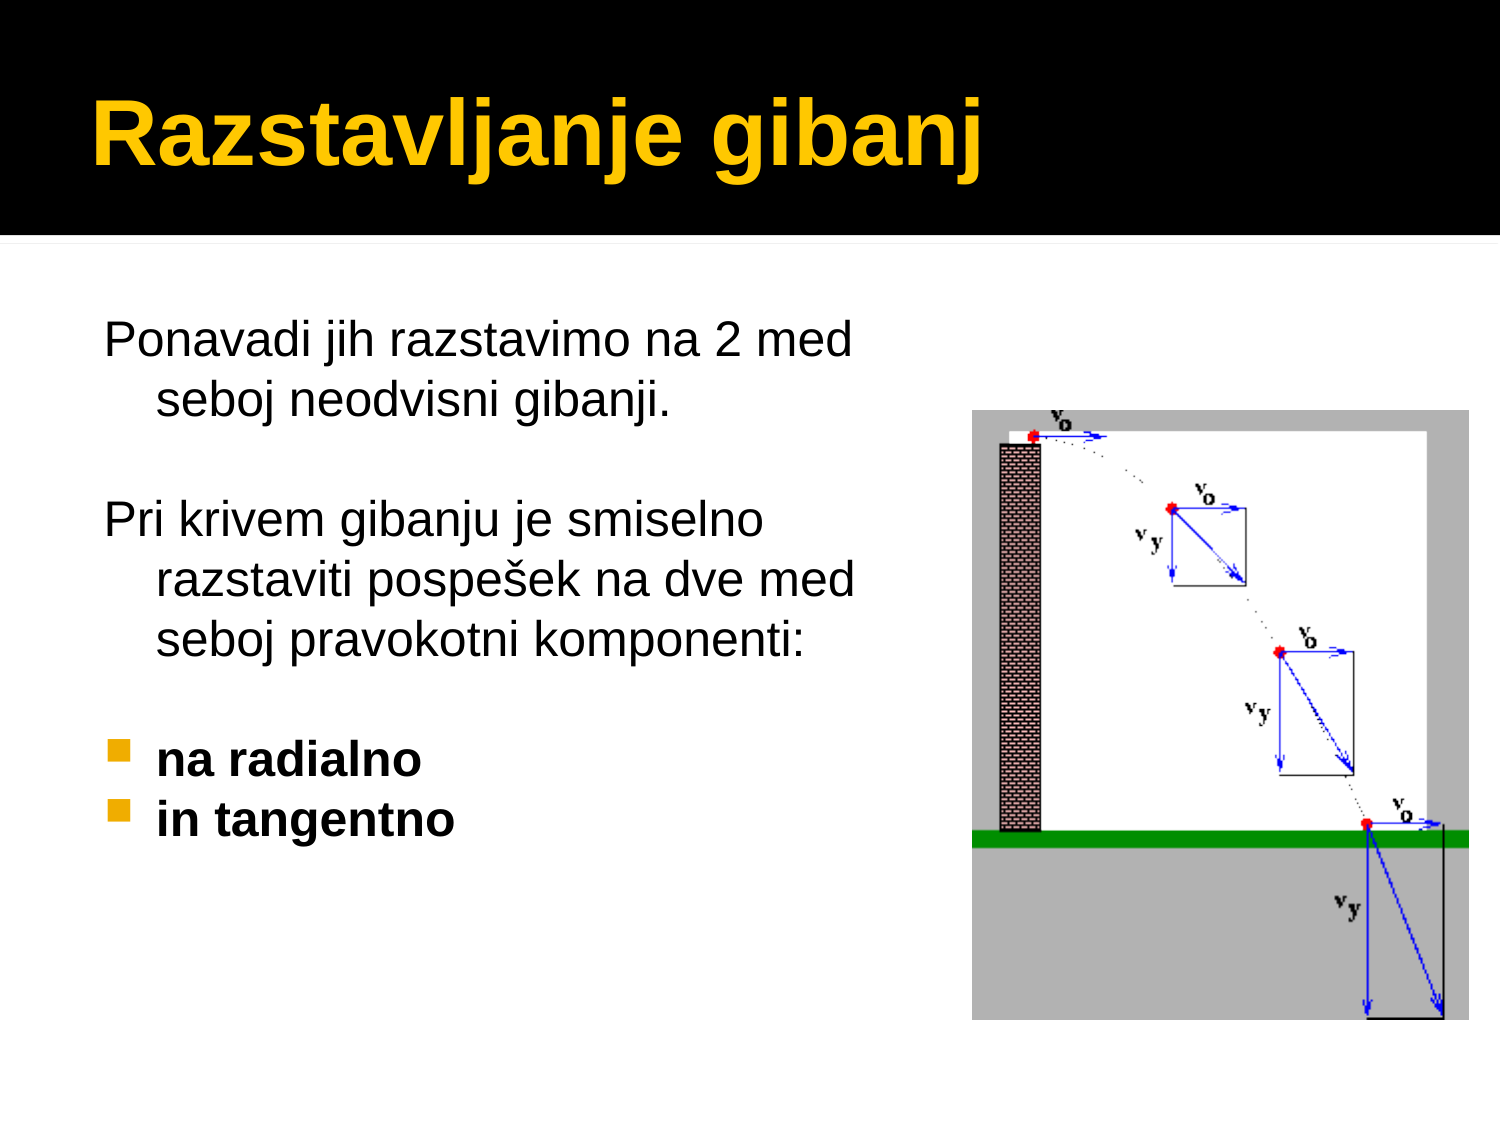

# Razstavljanje gibanj
Ponavadi jih razstavimo na 2 med seboj neodvisni gibanji.
Pri krivem gibanju je smiselno razstaviti pospešek na dve med seboj pravokotni komponenti:
na radialno
in tangentno